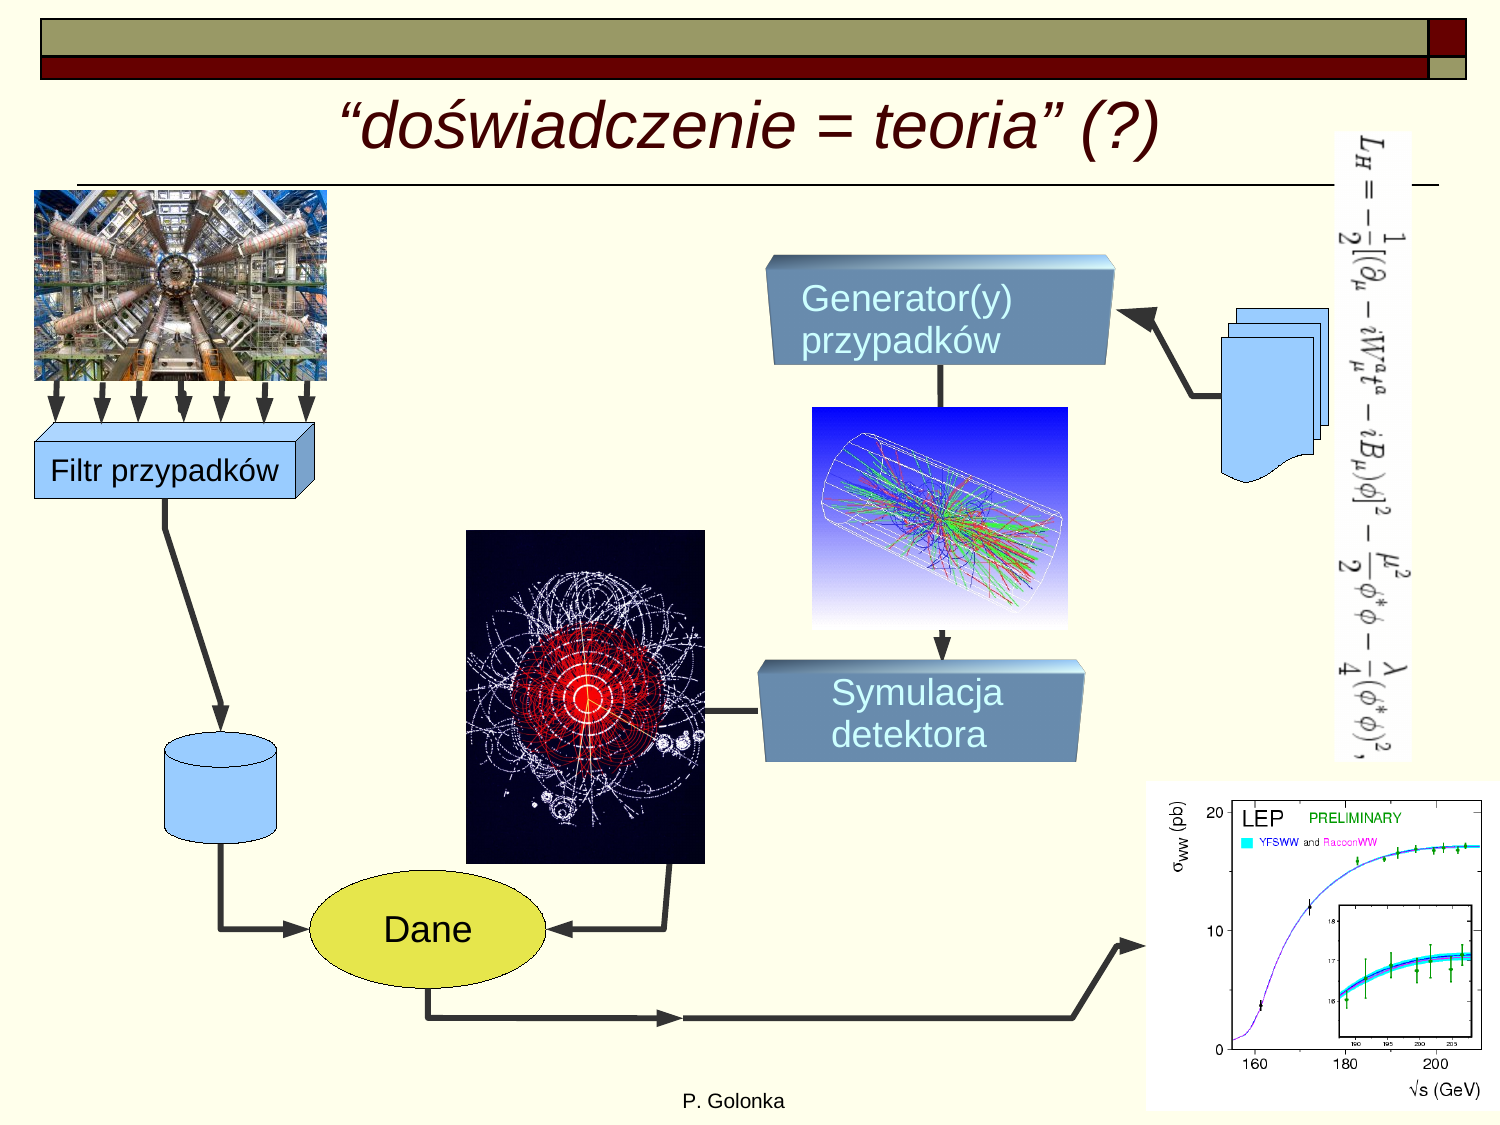

# “doświadczenie = teoria” (?)
Generator(y)
przypadków
Filtr przypadków
Symulacja
detektora
Dane
P. Golonka
11